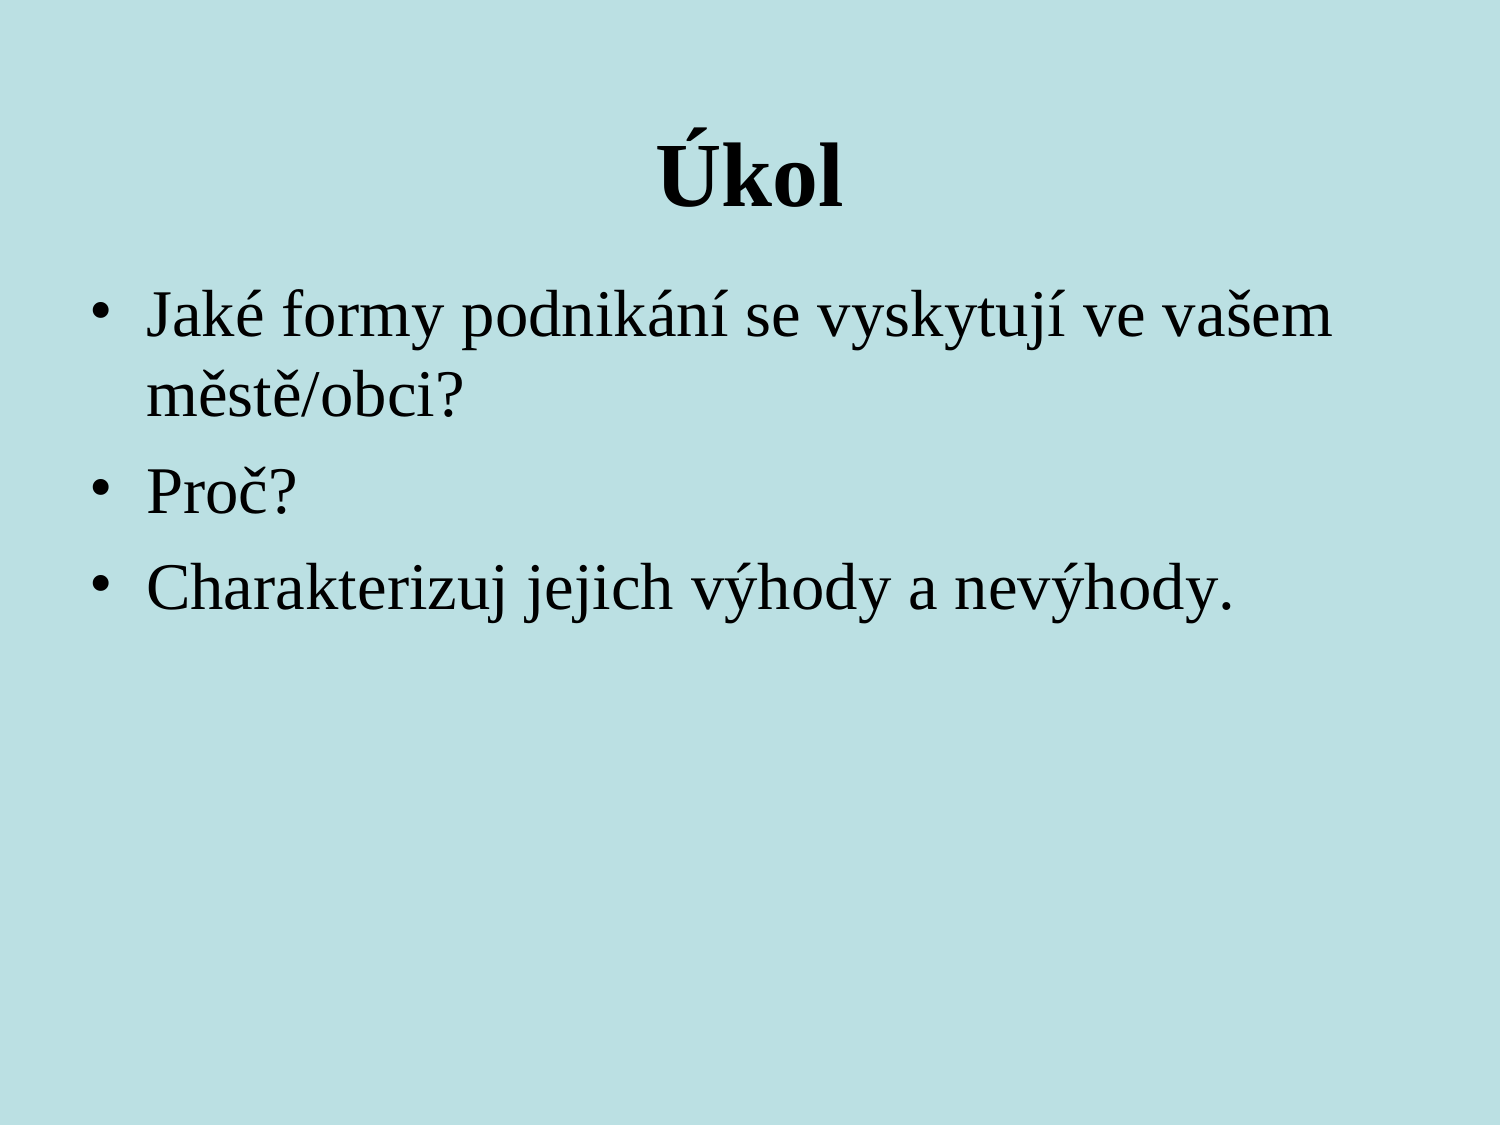

# Úkol
Jaké formy podnikání se vyskytují ve vašem městě/obci?
Proč?
Charakterizuj jejich výhody a nevýhody.